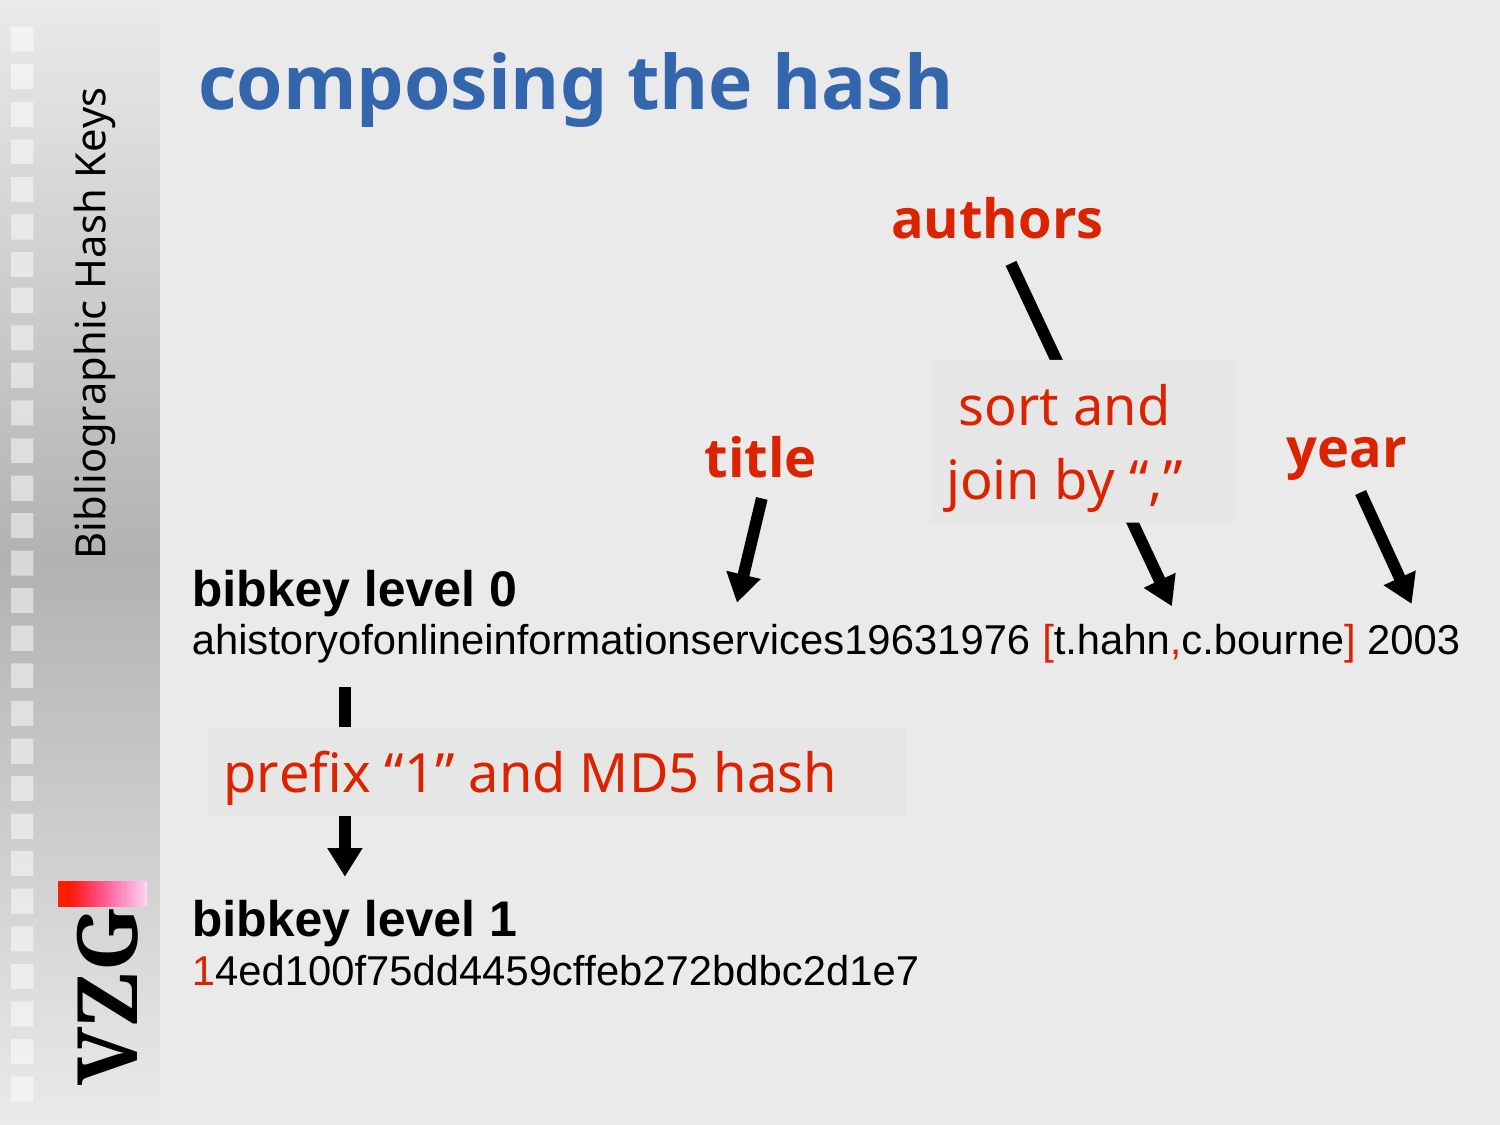

# composing the hash
authors
sort and
join by “,”
year
title
bibkey level 0
ahistoryofonlineinformationservices19631976 [t.hahn,c.bourne] 2003
prefix “1” and MD5 hash
bibkey level 1
14ed100f75dd4459cffeb272bdbc2d1e7